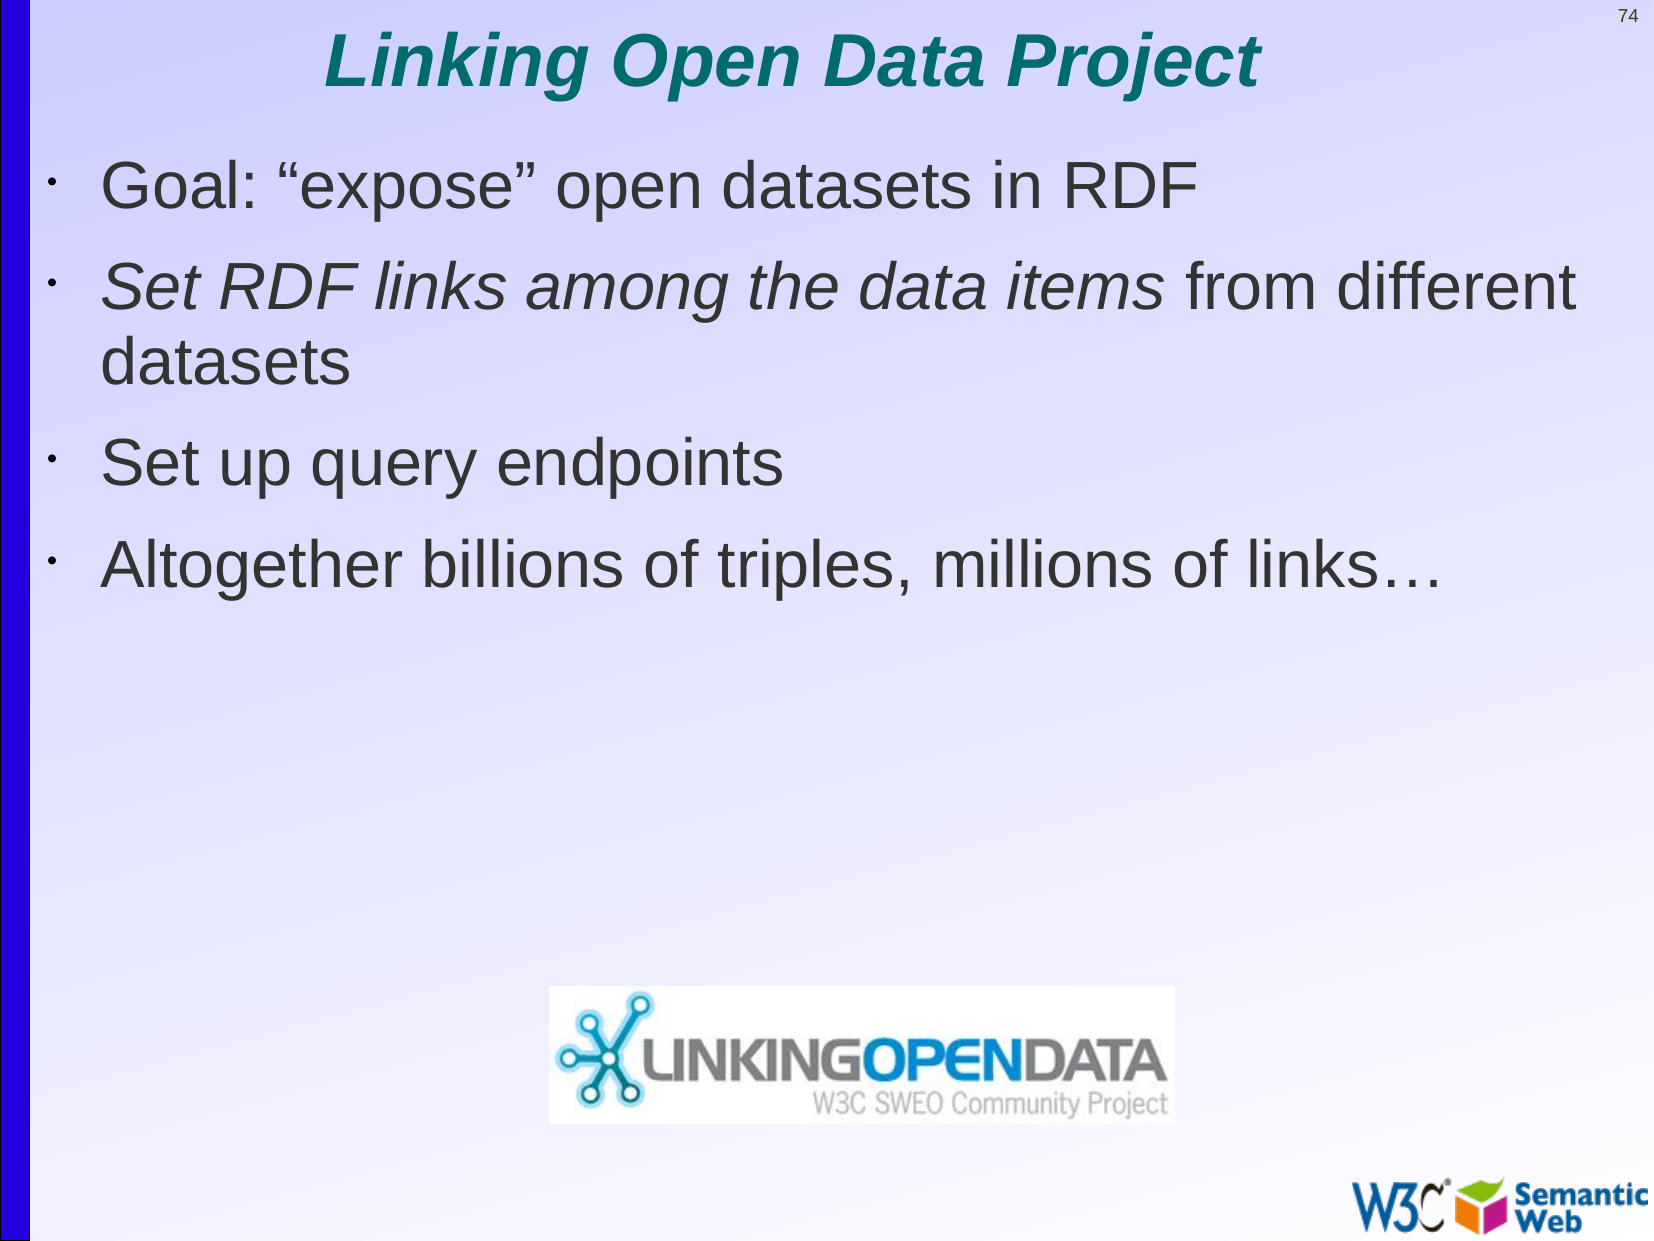

# Linking Open Data Project
Goal: “expose” open datasets in RDF
Set RDF links among the data items from different datasets
Set up query endpoints
Altogether billions of triples, millions of links…